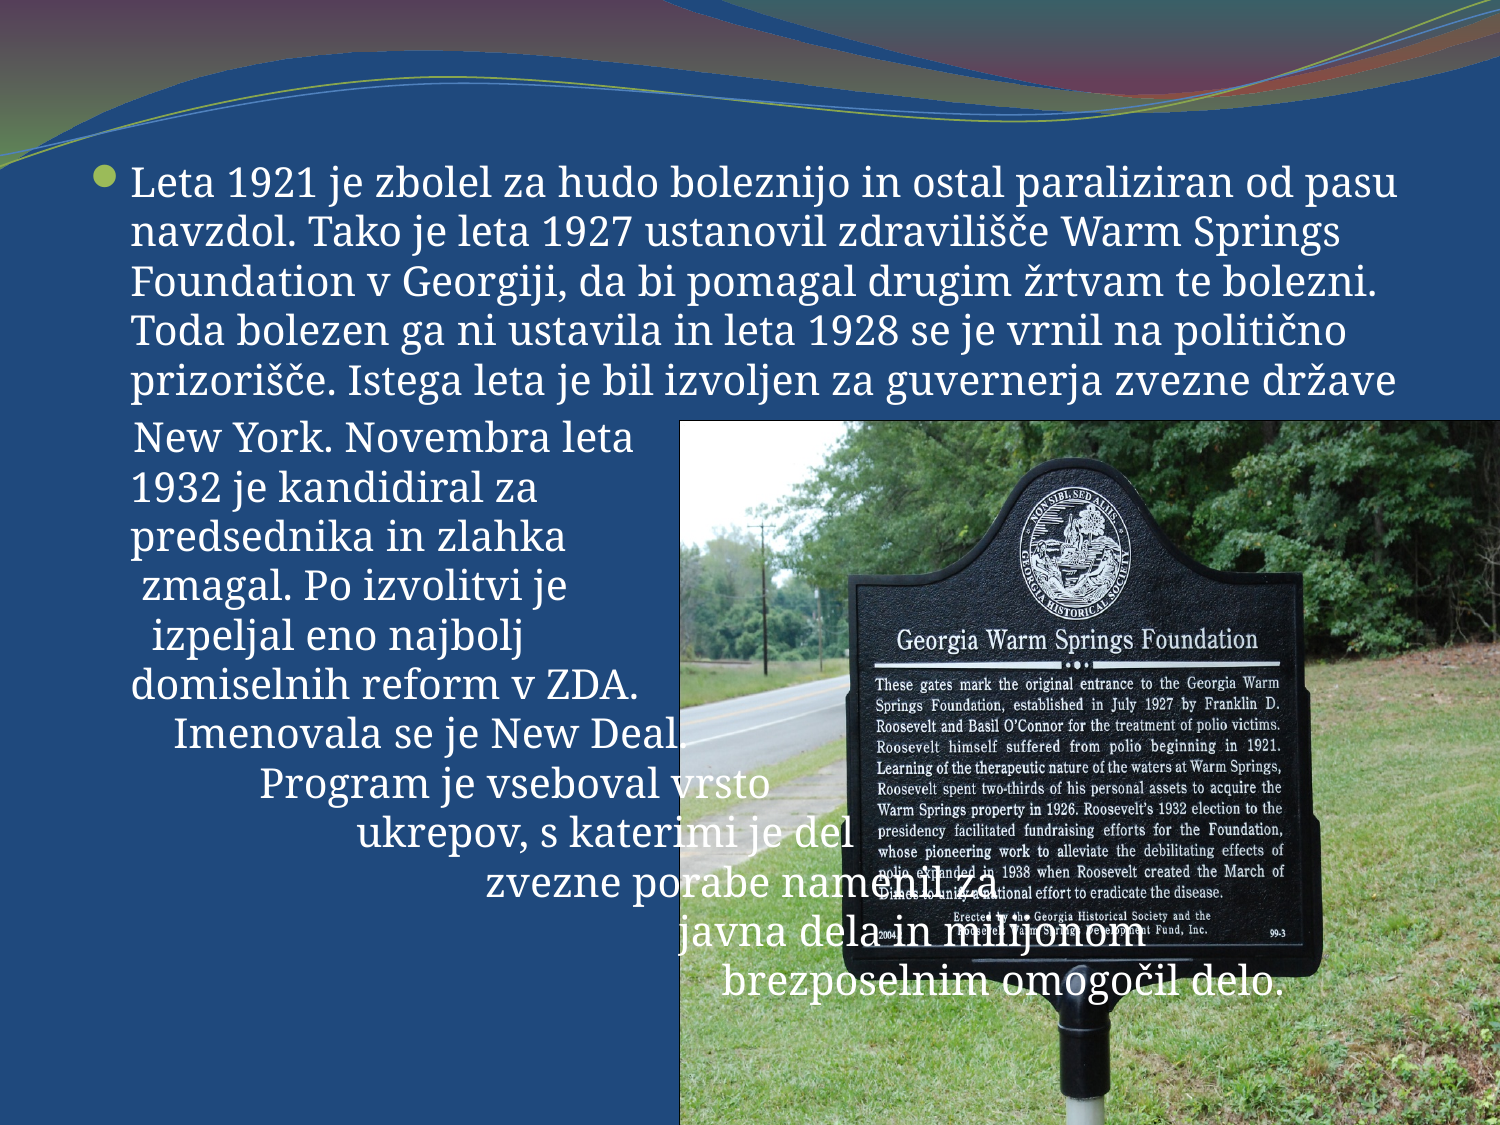

#
Leta 1921 je zbolel za hudo boleznijo in ostal paraliziran od pasu navzdol. Tako je leta 1927 ustanovil zdravilišče Warm Springs Foundation v Georgiji, da bi pomagal drugim žrtvam te bolezni. Toda bolezen ga ni ustavila in leta 1928 se je vrnil na politično prizorišče. Istega leta je bil izvoljen za guvernerja zvezne države
 New York. Novembra leta 1932 je kandidiral za predsednika in zlahka zmagal. Po izvolitvi je izpeljal eno najbolj domiselnih reform v ZDA. Imenovala se je New Deal. Program je vseboval vrsto ukrepov, s katerimi je del zvezne porabe namenil za javna dela in milijonom brezposelnim omogočil delo.